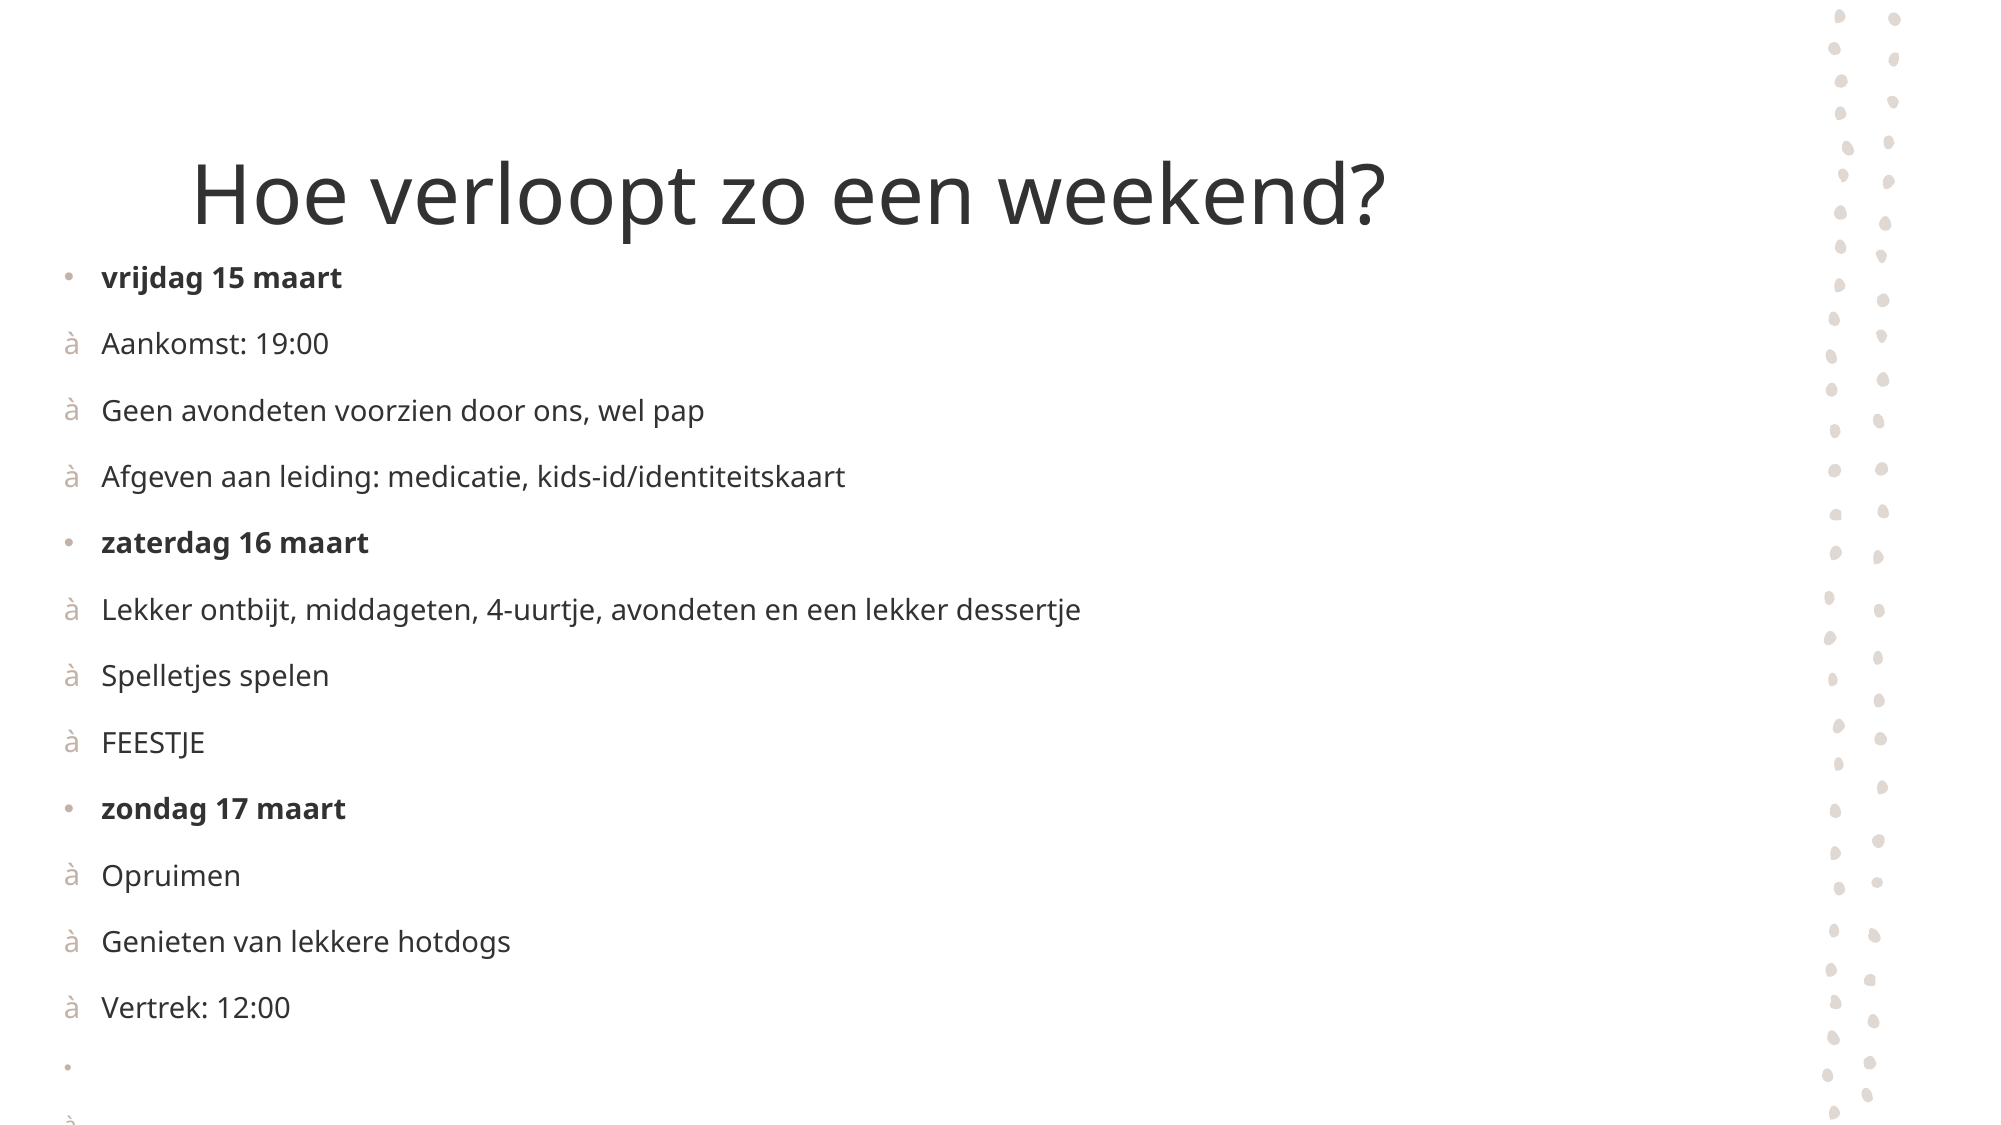

# Hoe verloopt zo een weekend?
vrijdag 15 maart
Aankomst: 19:00
Geen avondeten voorzien door ons, wel pap
Afgeven aan leiding: medicatie, kids-id/identiteitskaart
zaterdag 16 maart
Lekker ontbijt, middageten, 4-uurtje, avondeten en een lekker dessertje
Spelletjes spelen
FEESTJE
zondag 17 maart
Opruimen
Genieten van lekkere hotdogs
Vertrek: 12:00